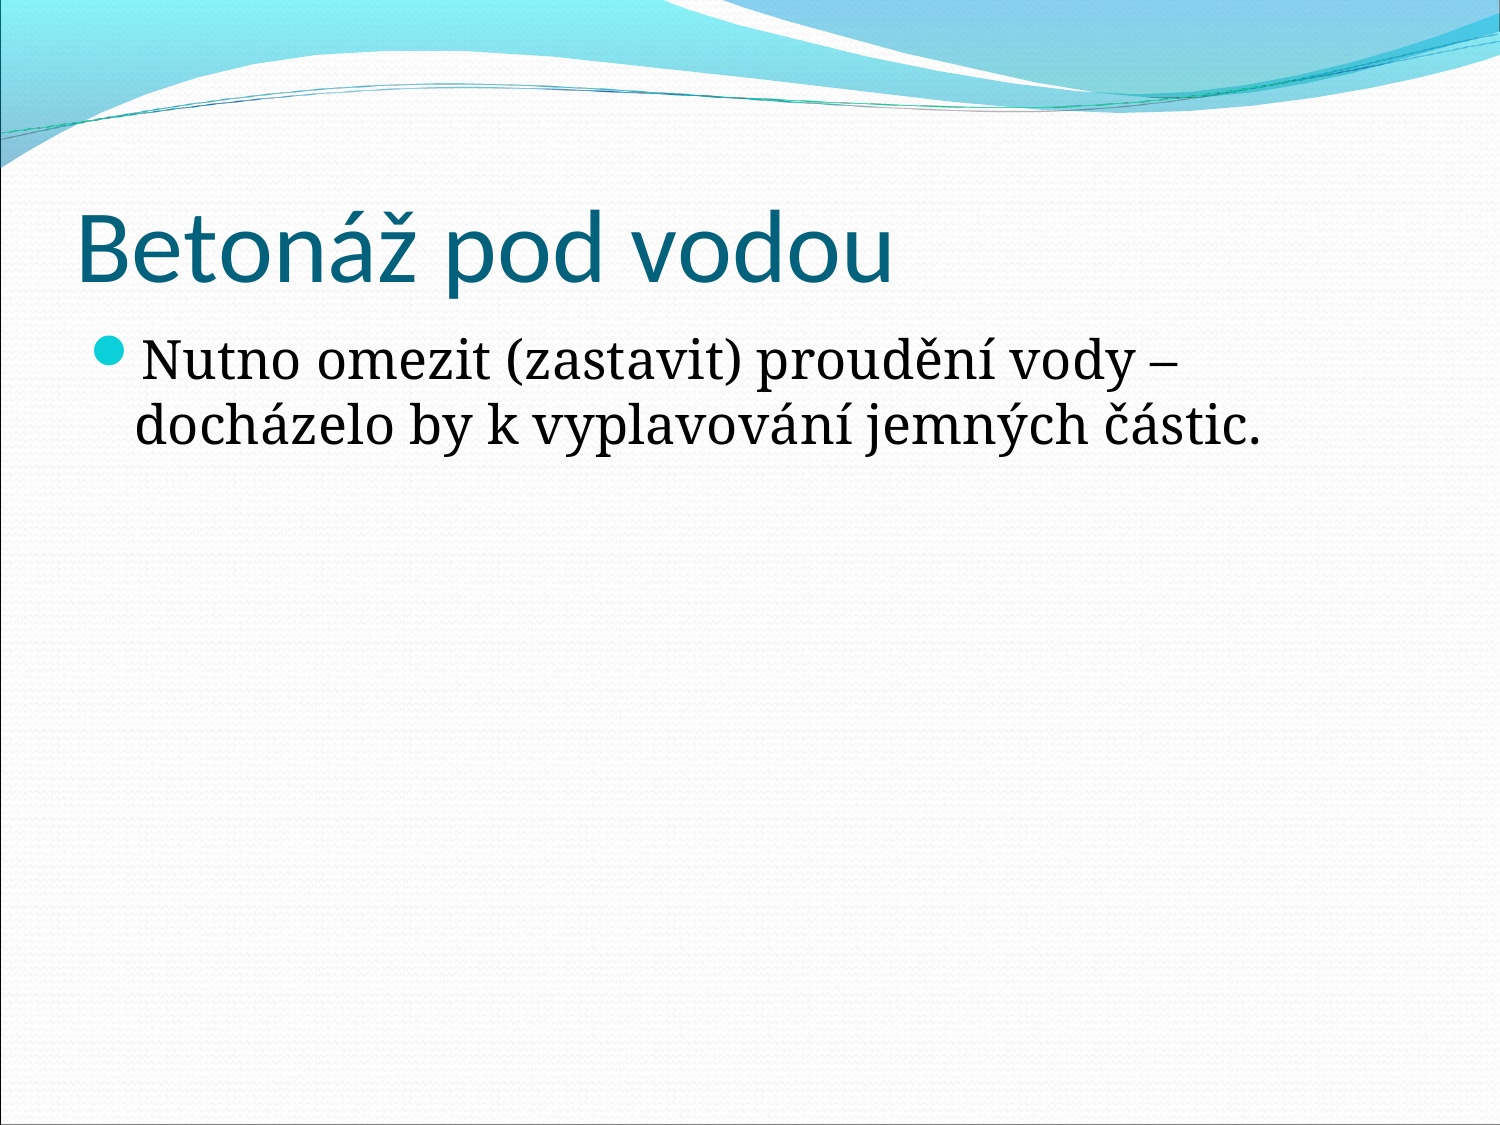

# Betonáž pod vodou
Nutno omezit (zastavit) proudění vody – docházelo by k vyplavování jemných částic.